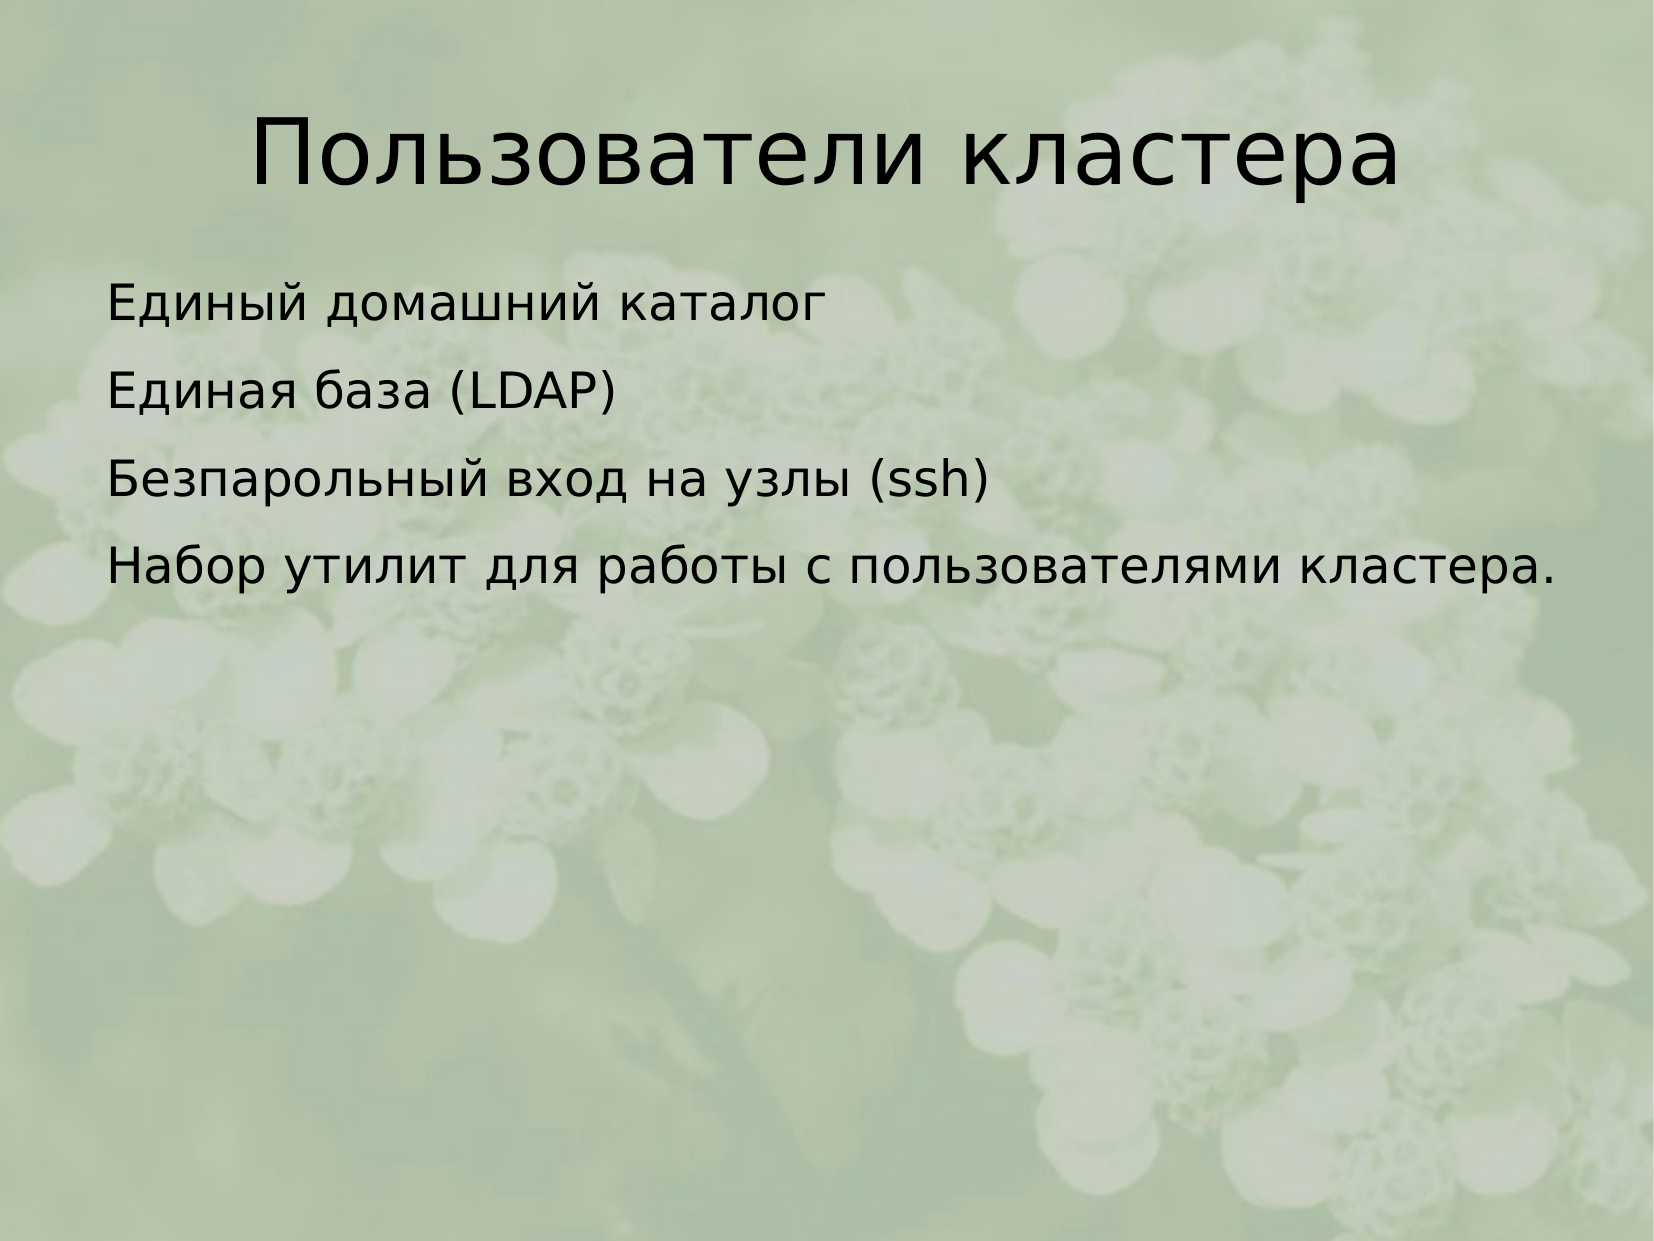

# Пользователи кластера
Единый домашний каталог
Единая база (LDAP)
Безпарольный вход на узлы (ssh)
Набор утилит для работы с пользователями кластера.